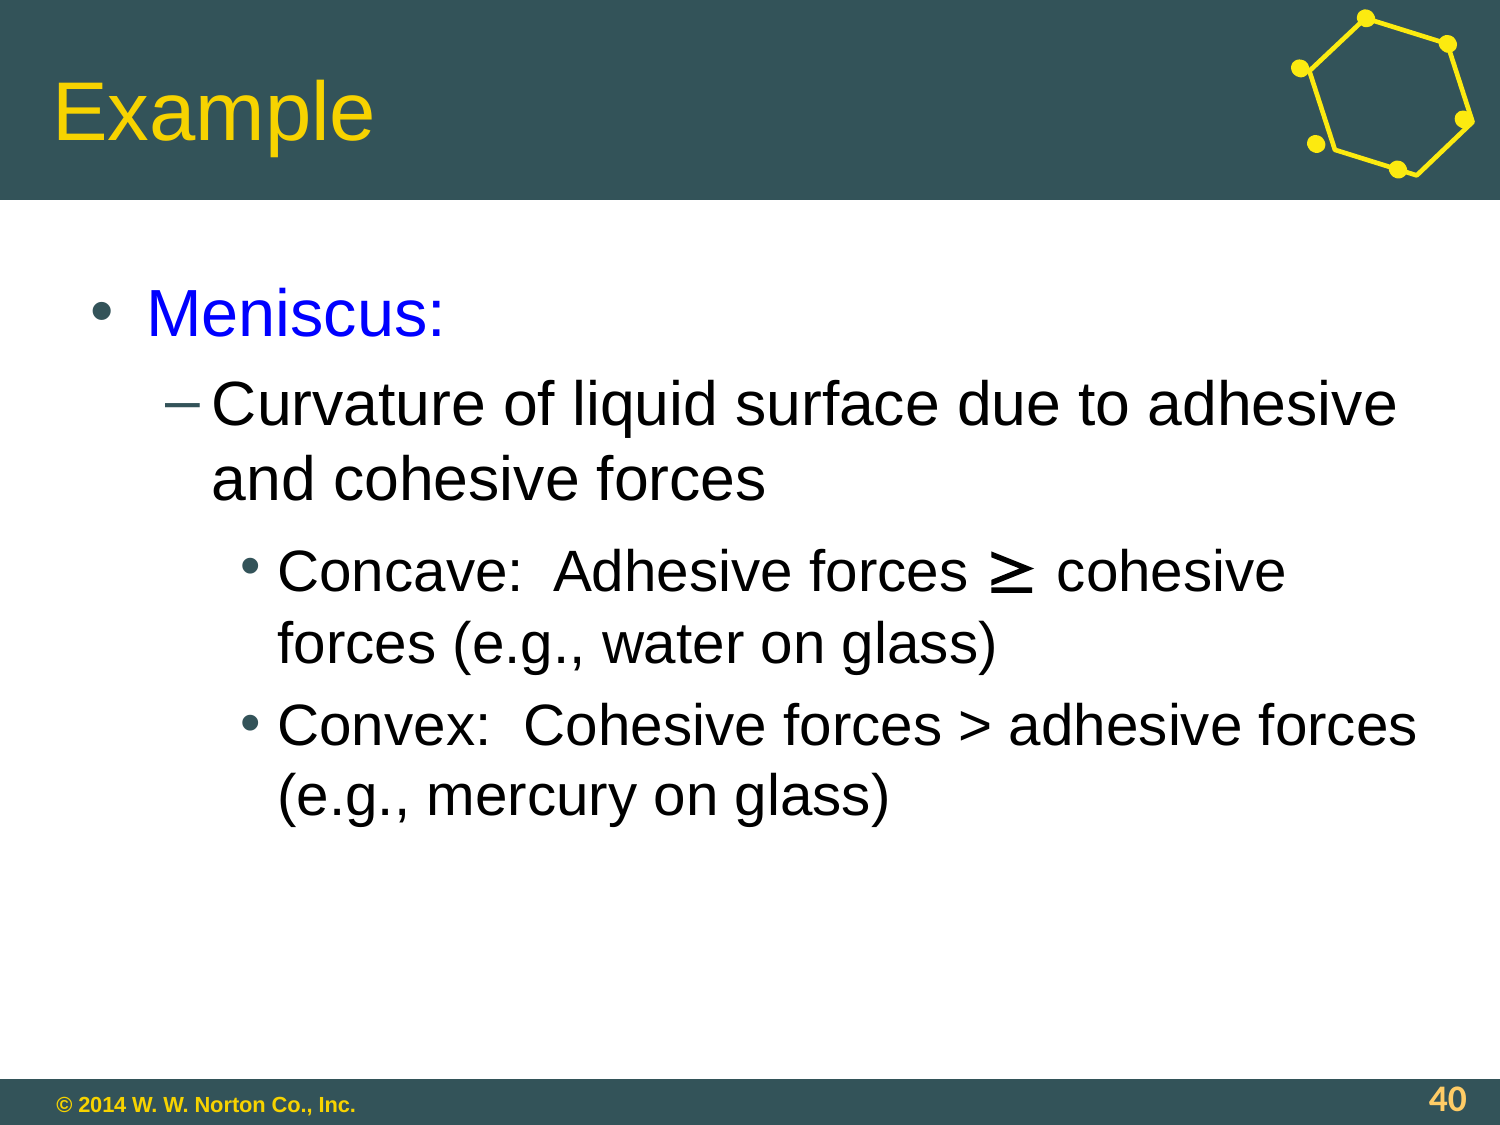

Example
# Meniscus:
Curvature of liquid surface due to adhesive and cohesive forces
Concave: Adhesive forces  cohesive forces (e.g., water on glass)
Convex: Cohesive forces > adhesive forces (e.g., mercury on glass)